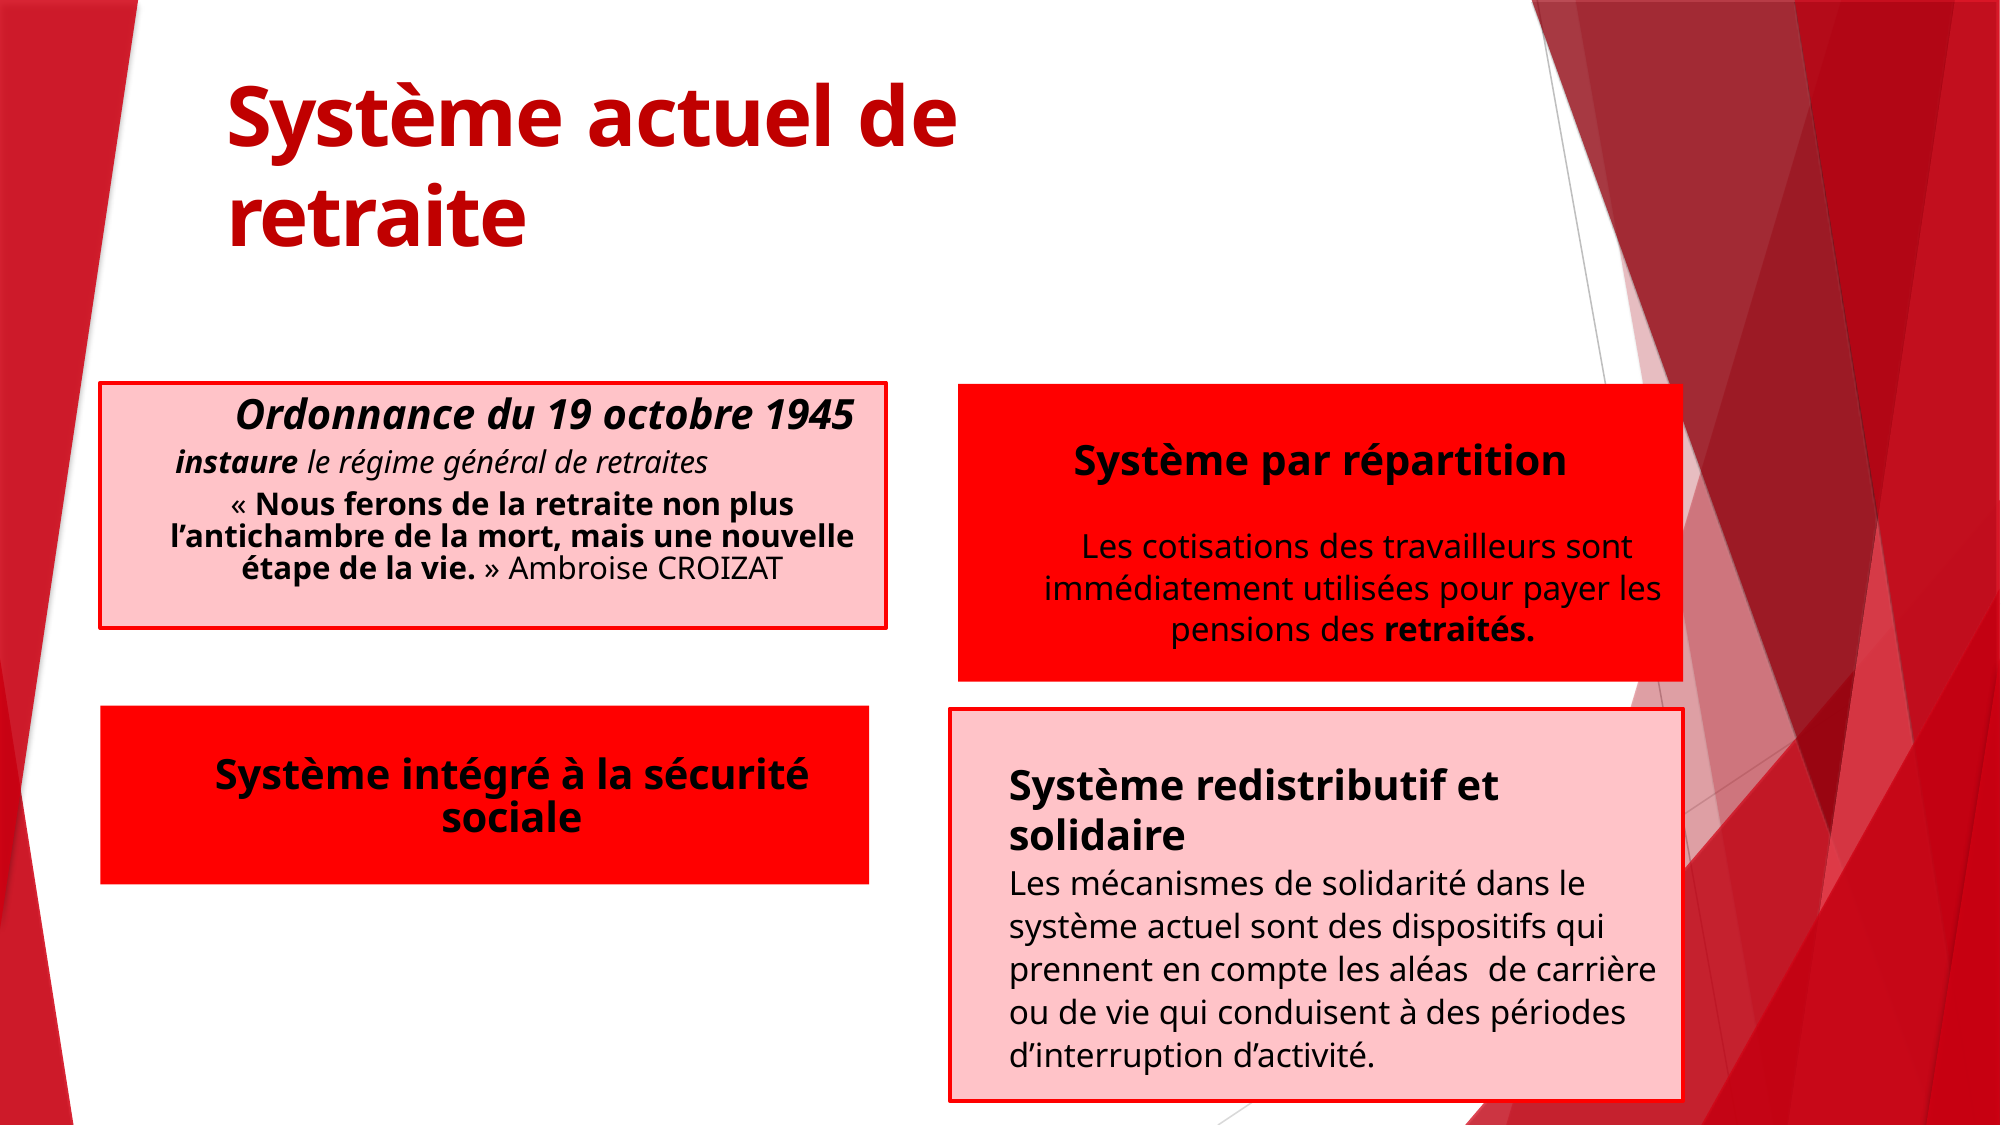

# Système actuel de retraite
Ordonnance du 19 octobre 1945
instaure le régime général de retraites
« Nous ferons de la retraite non plus l’antichambre de la mort, mais une nouvelle étape de la vie. » Ambroise CROIZAT
Système par répartition
Les cotisations des travailleurs sont immédiatement utilisées pour payer les pensions des retraités.
Système intégré à la sécurité sociale
Système redistributif et solidaire
Les mécanismes de solidarité dans le système actuel sont des dispositifs qui prennent en compte les aléas de carrière ou de vie qui conduisent à des périodes d’interruption d’activité.